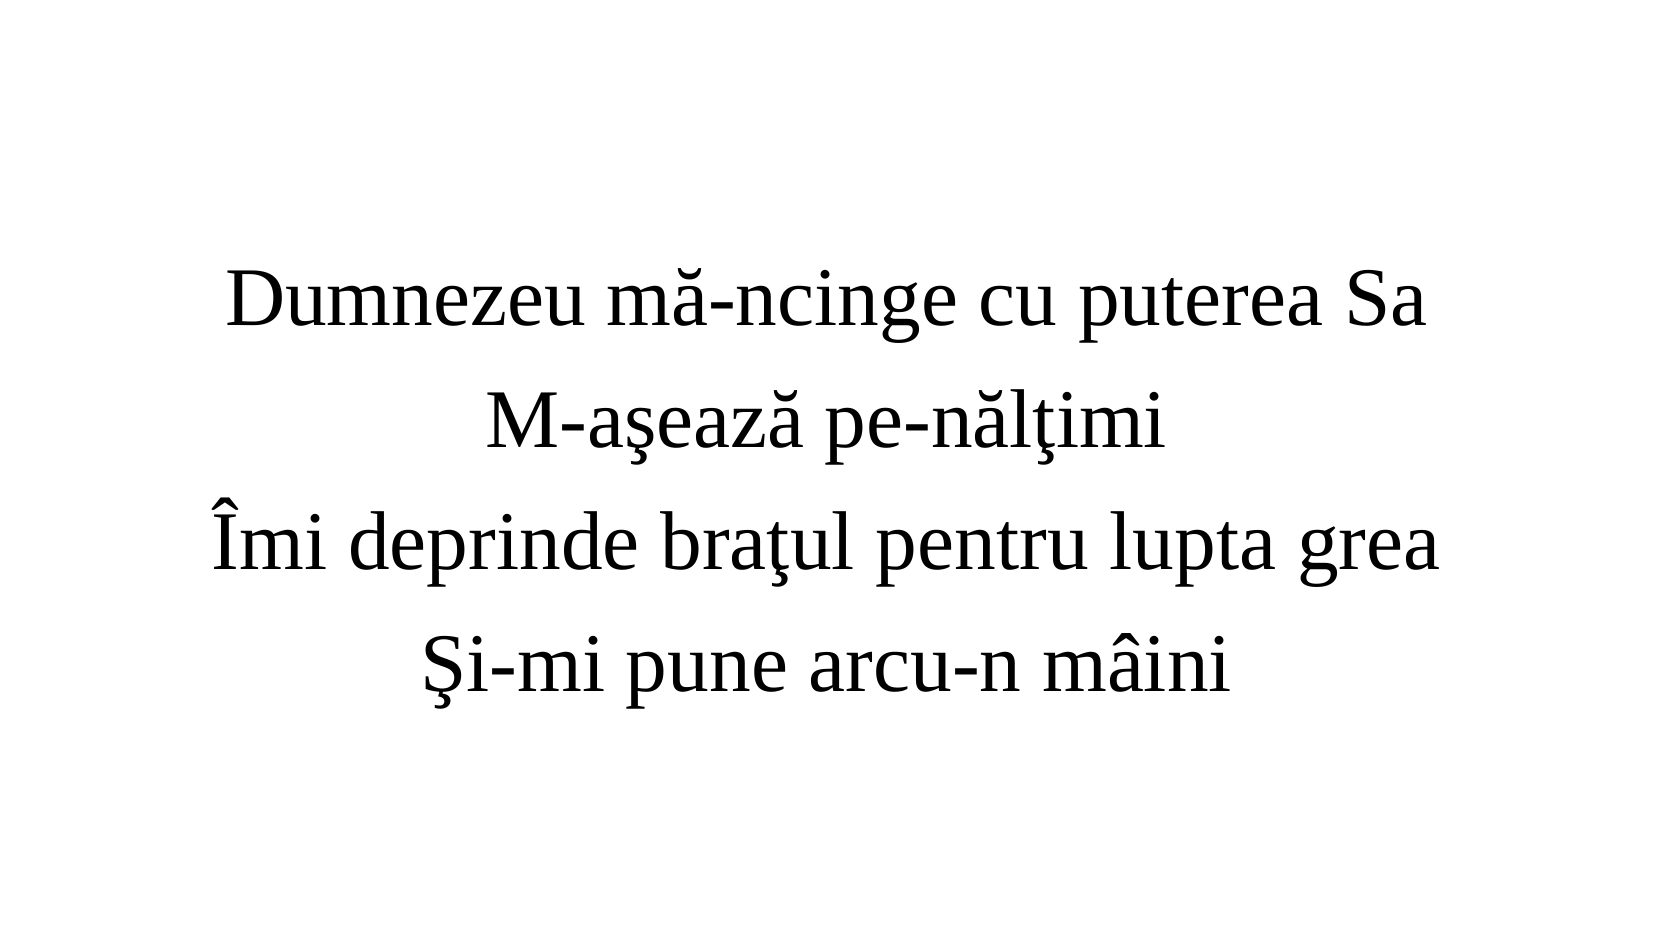

# Dumnezeu mă-ncinge cu puterea Sa
M-aşează pe-nălţimi
Îmi deprinde braţul pentru lupta grea
Şi-mi pune arcu-n mâini